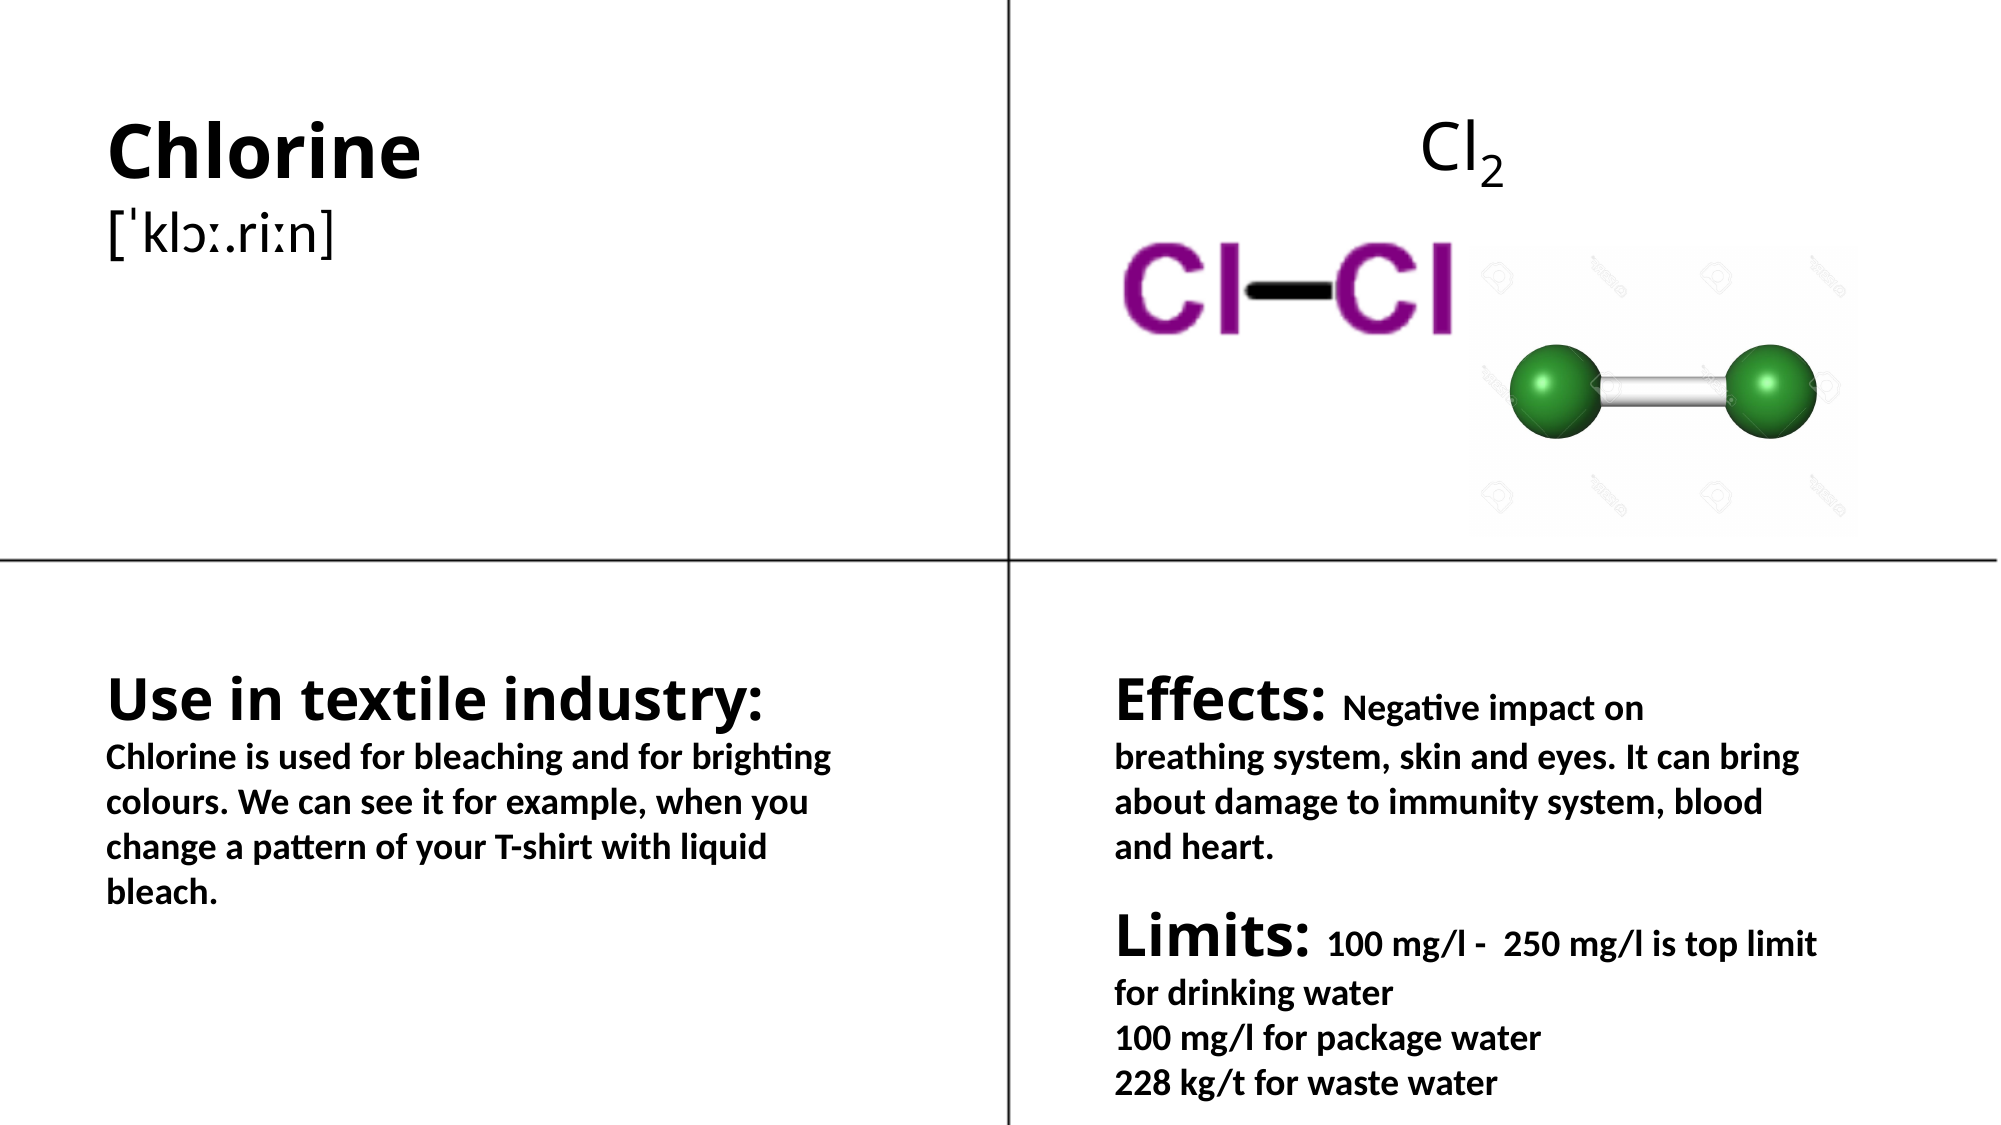

#
Chlorine
[ˈklɔː.riːn]
Cl2
Effects: Negative impact on breathing system, skin and eyes. It can bring about damage to immunity system, blood and heart.
Use in textile industry:
Chlorine is used for bleaching and for brighting colours. We can see it for example, when you change a pattern of your T-shirt with liquid bleach.
Limits: 100 mg/l -  250 mg/l is top limit for drinking water
100 mg/l for package water
228 kg/t for waste water